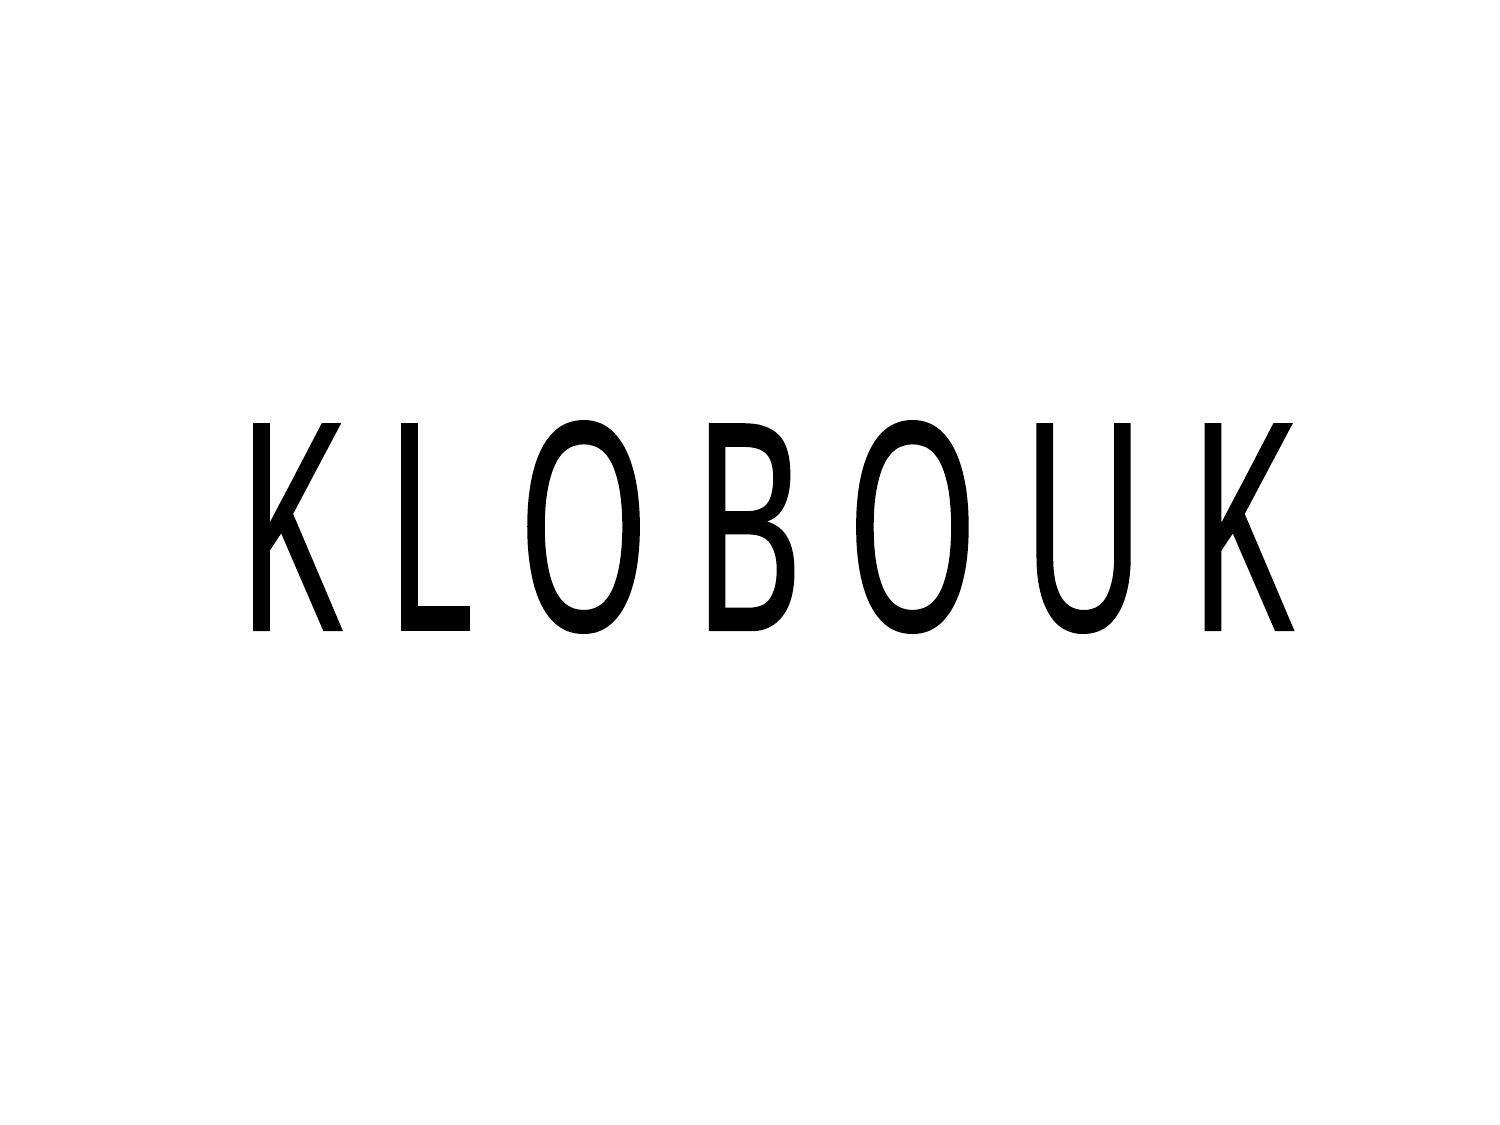

K L O B O U K